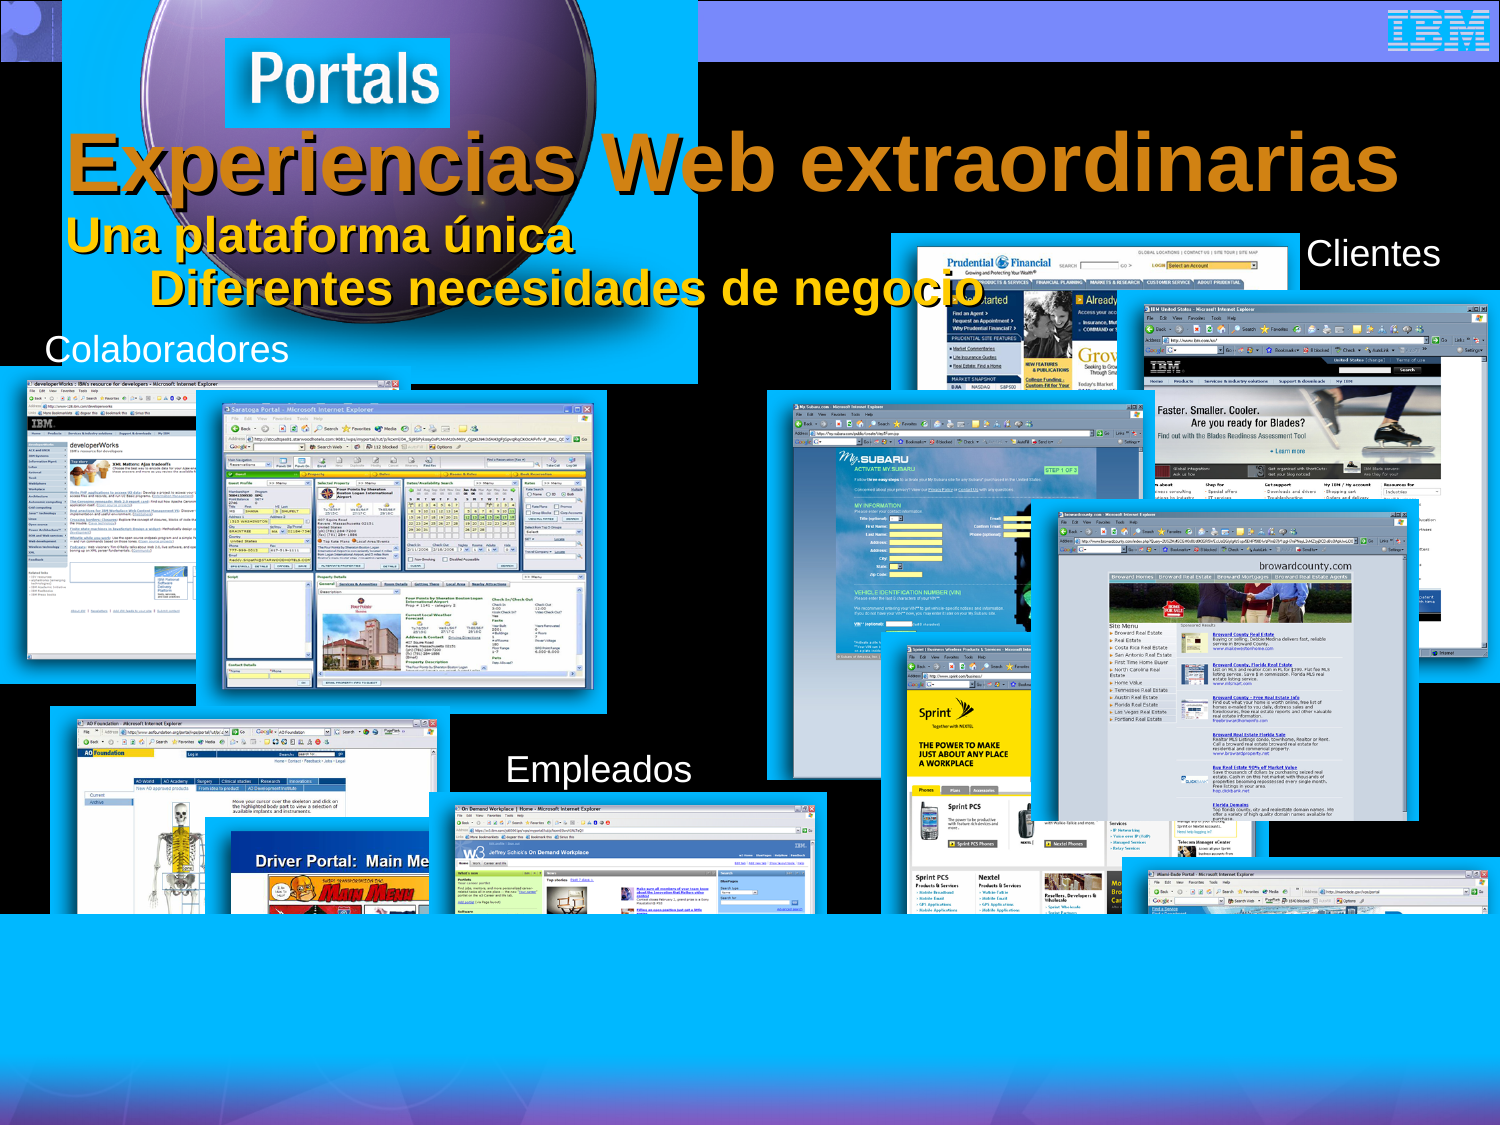

Experiencias Web extraordinarias
Una plataforma única
 Diferentes necesidades de negocio
Clientes
Colaboradores
Empleados
2